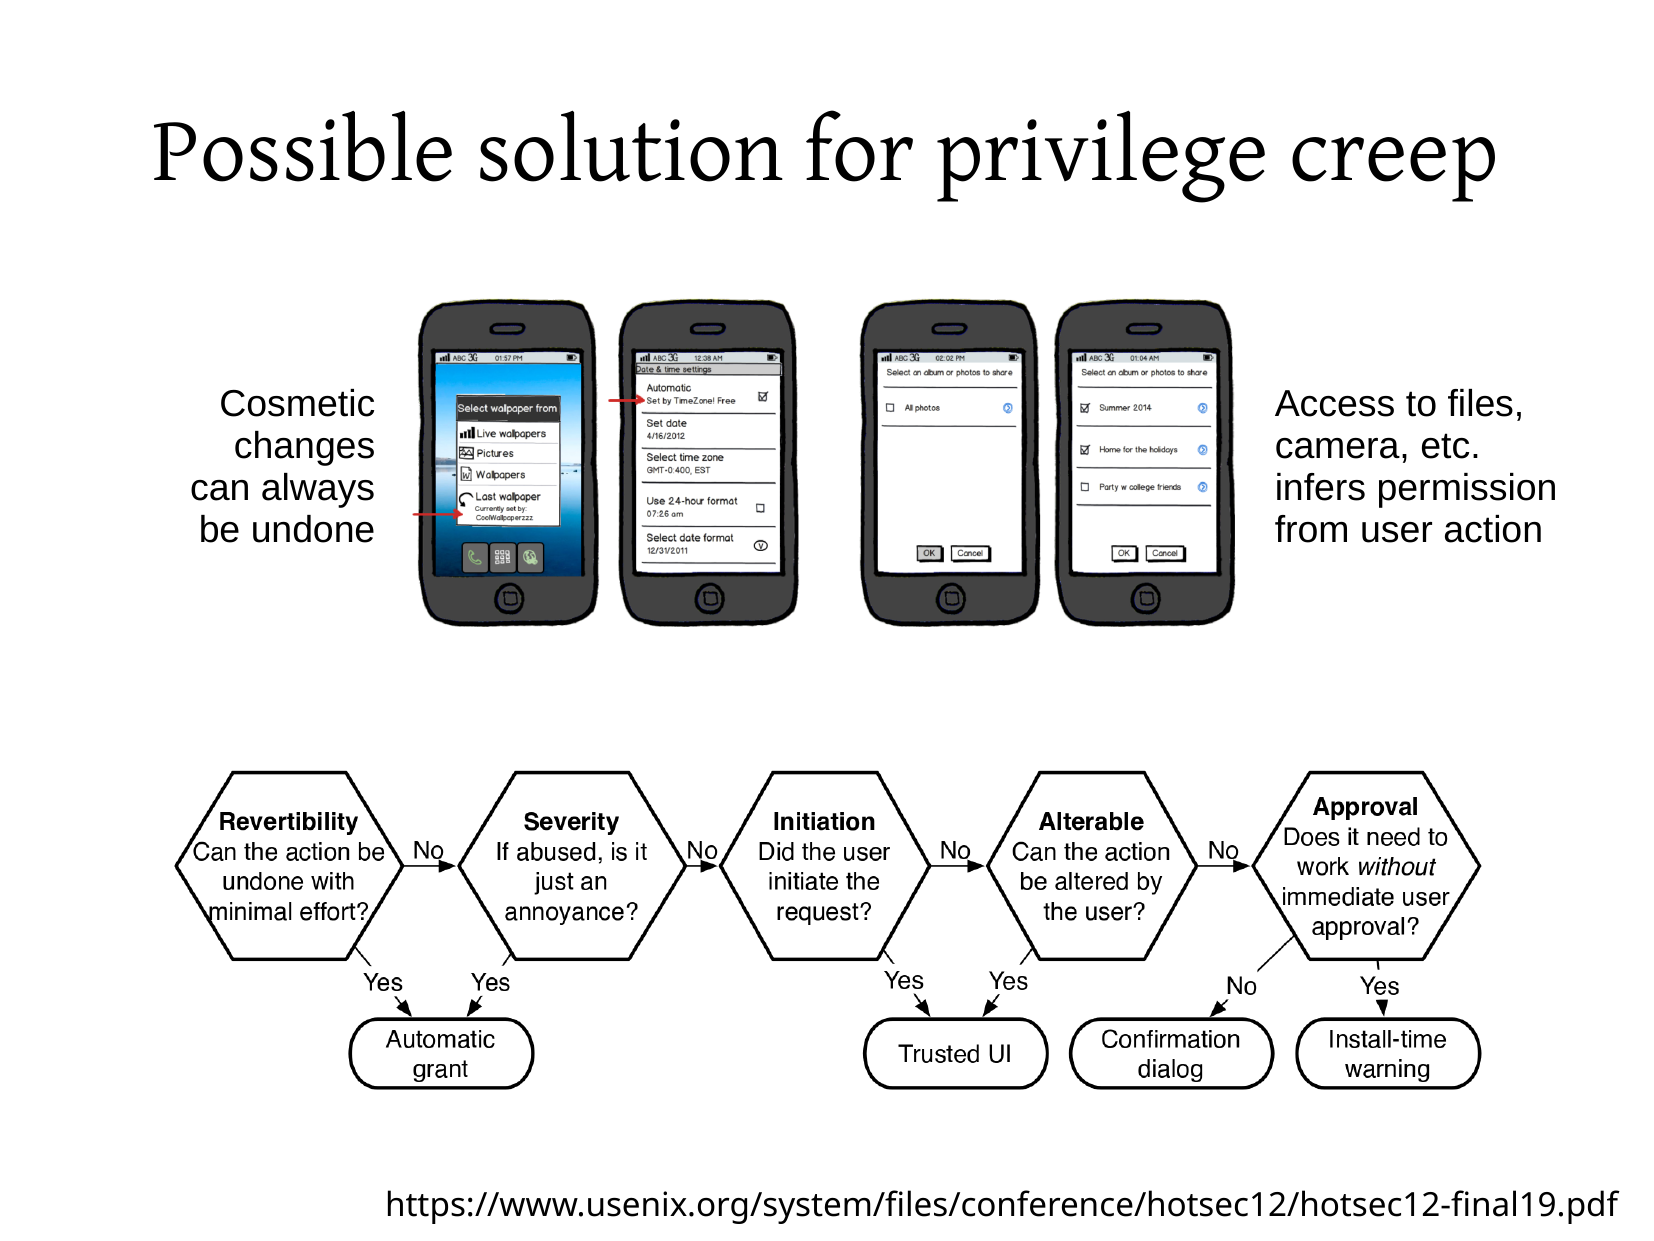

# Possible solution for privilege creep
Cosmetic
changes can always
be undone
Access to files, camera, etc. infers permission from user action
https://www.usenix.org/system/files/conference/hotsec12/hotsec12-final19.pdf